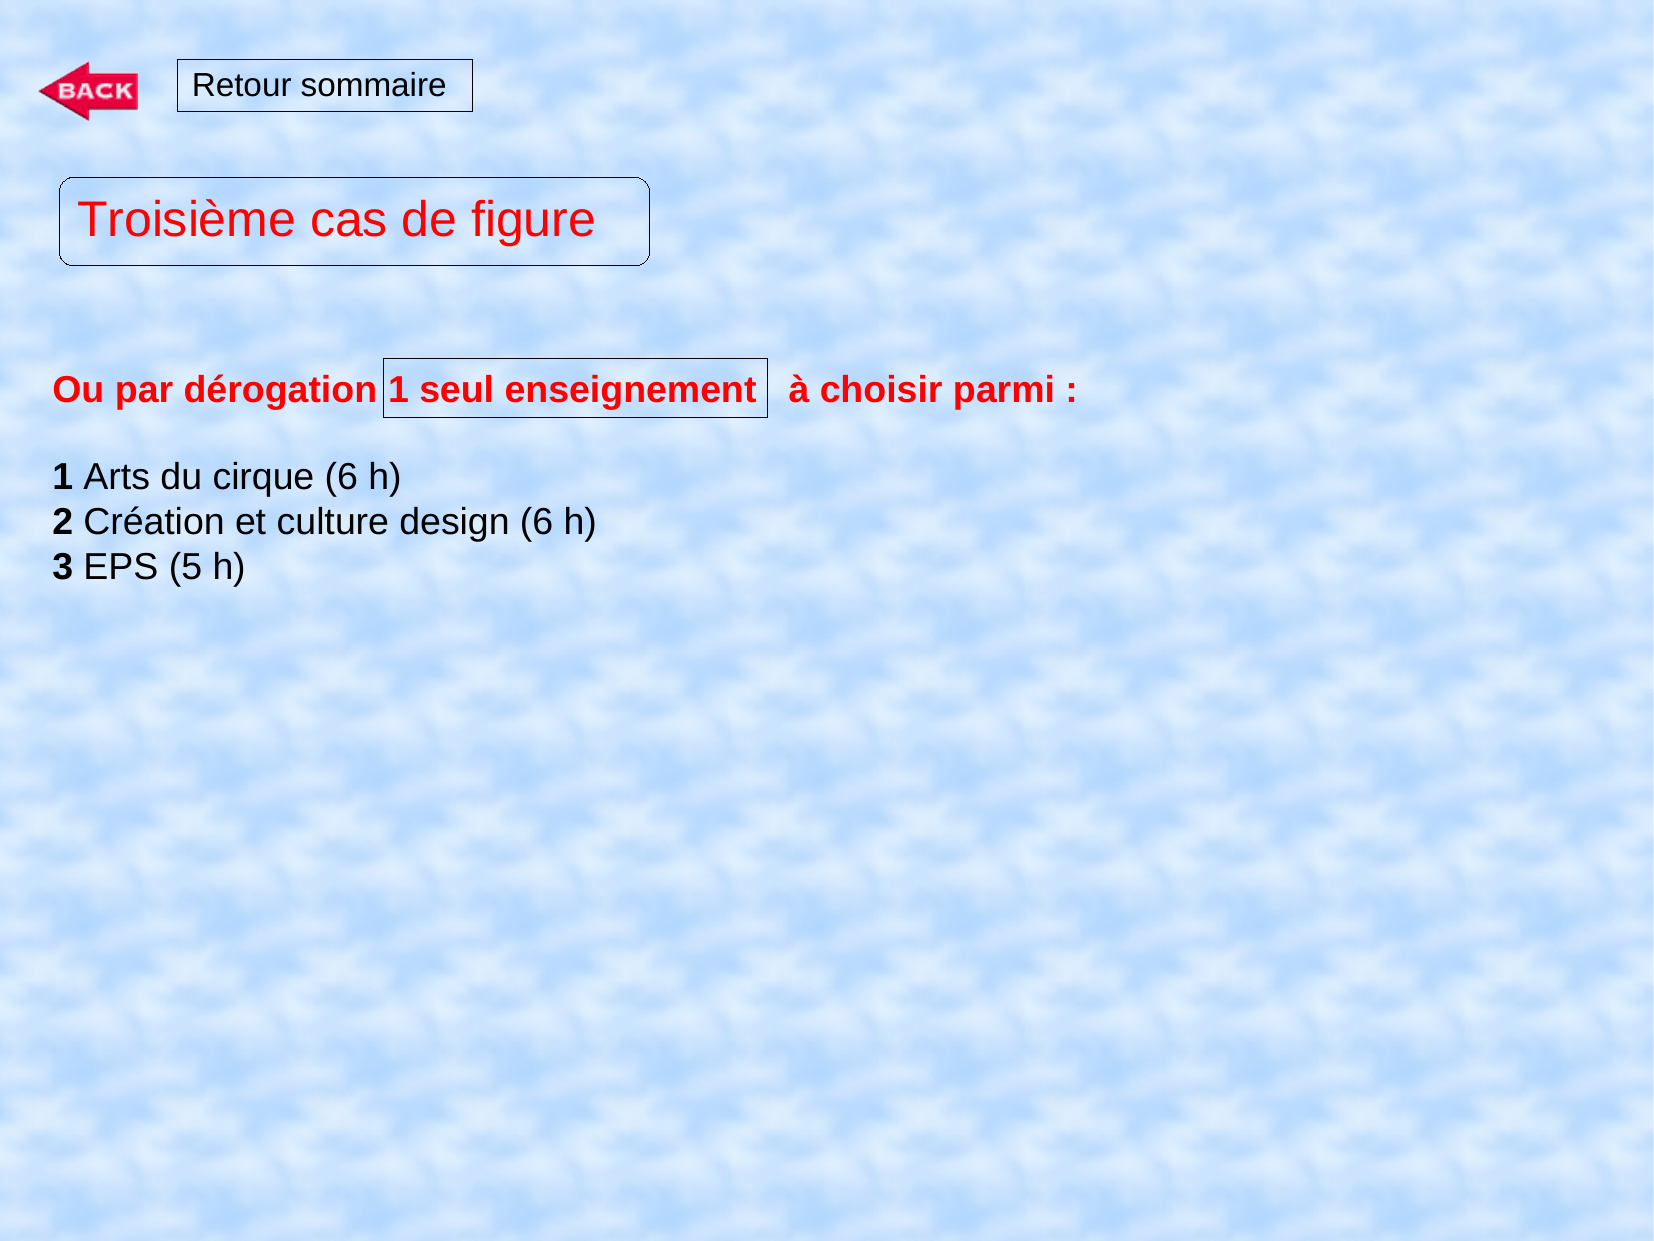

Retour sommaire
Troisième cas de figure
Ou par dérogation 1 seul enseignement à choisir parmi :
1 Arts du cirque (6 h)
2 Création et culture design (6 h)
3 EPS (5 h)